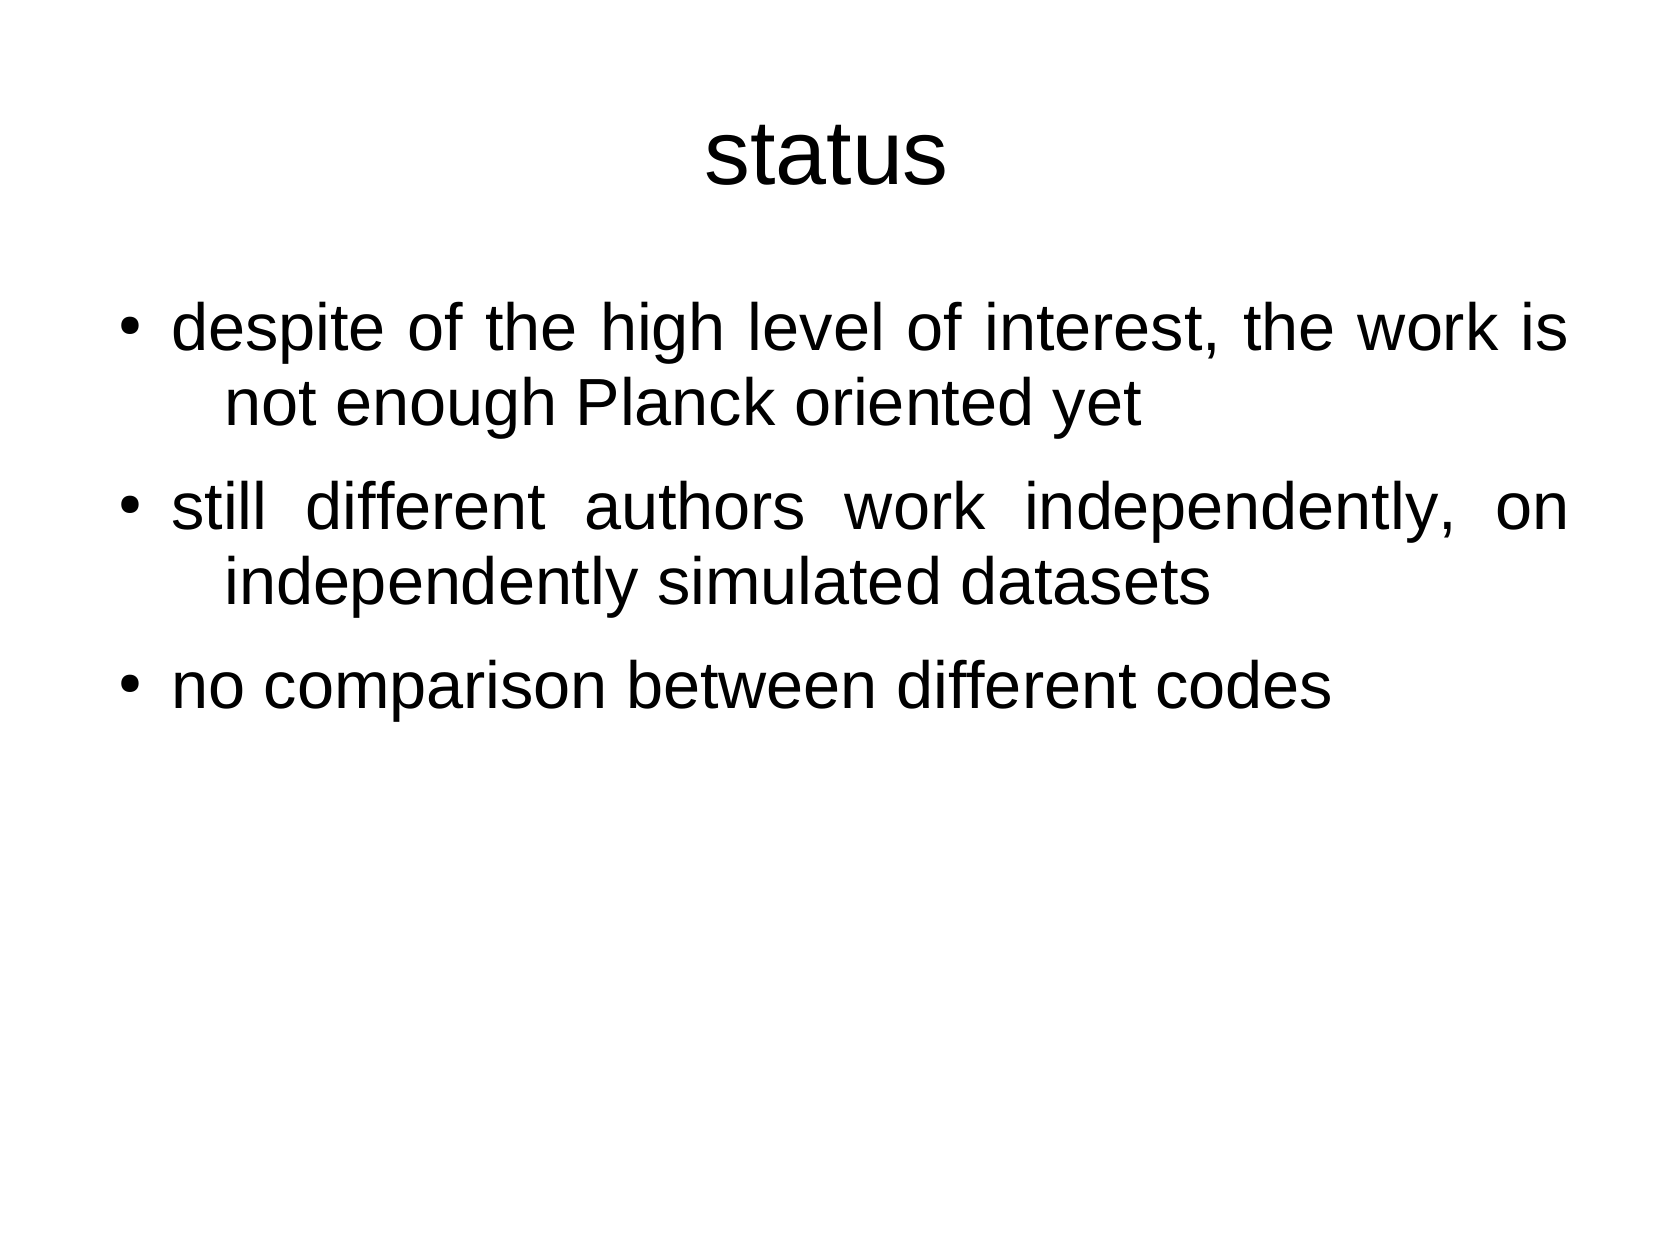

# status
despite of the high level of interest, the work is not enough Planck oriented yet
still different authors work independently, on independently simulated datasets
no comparison between different codes